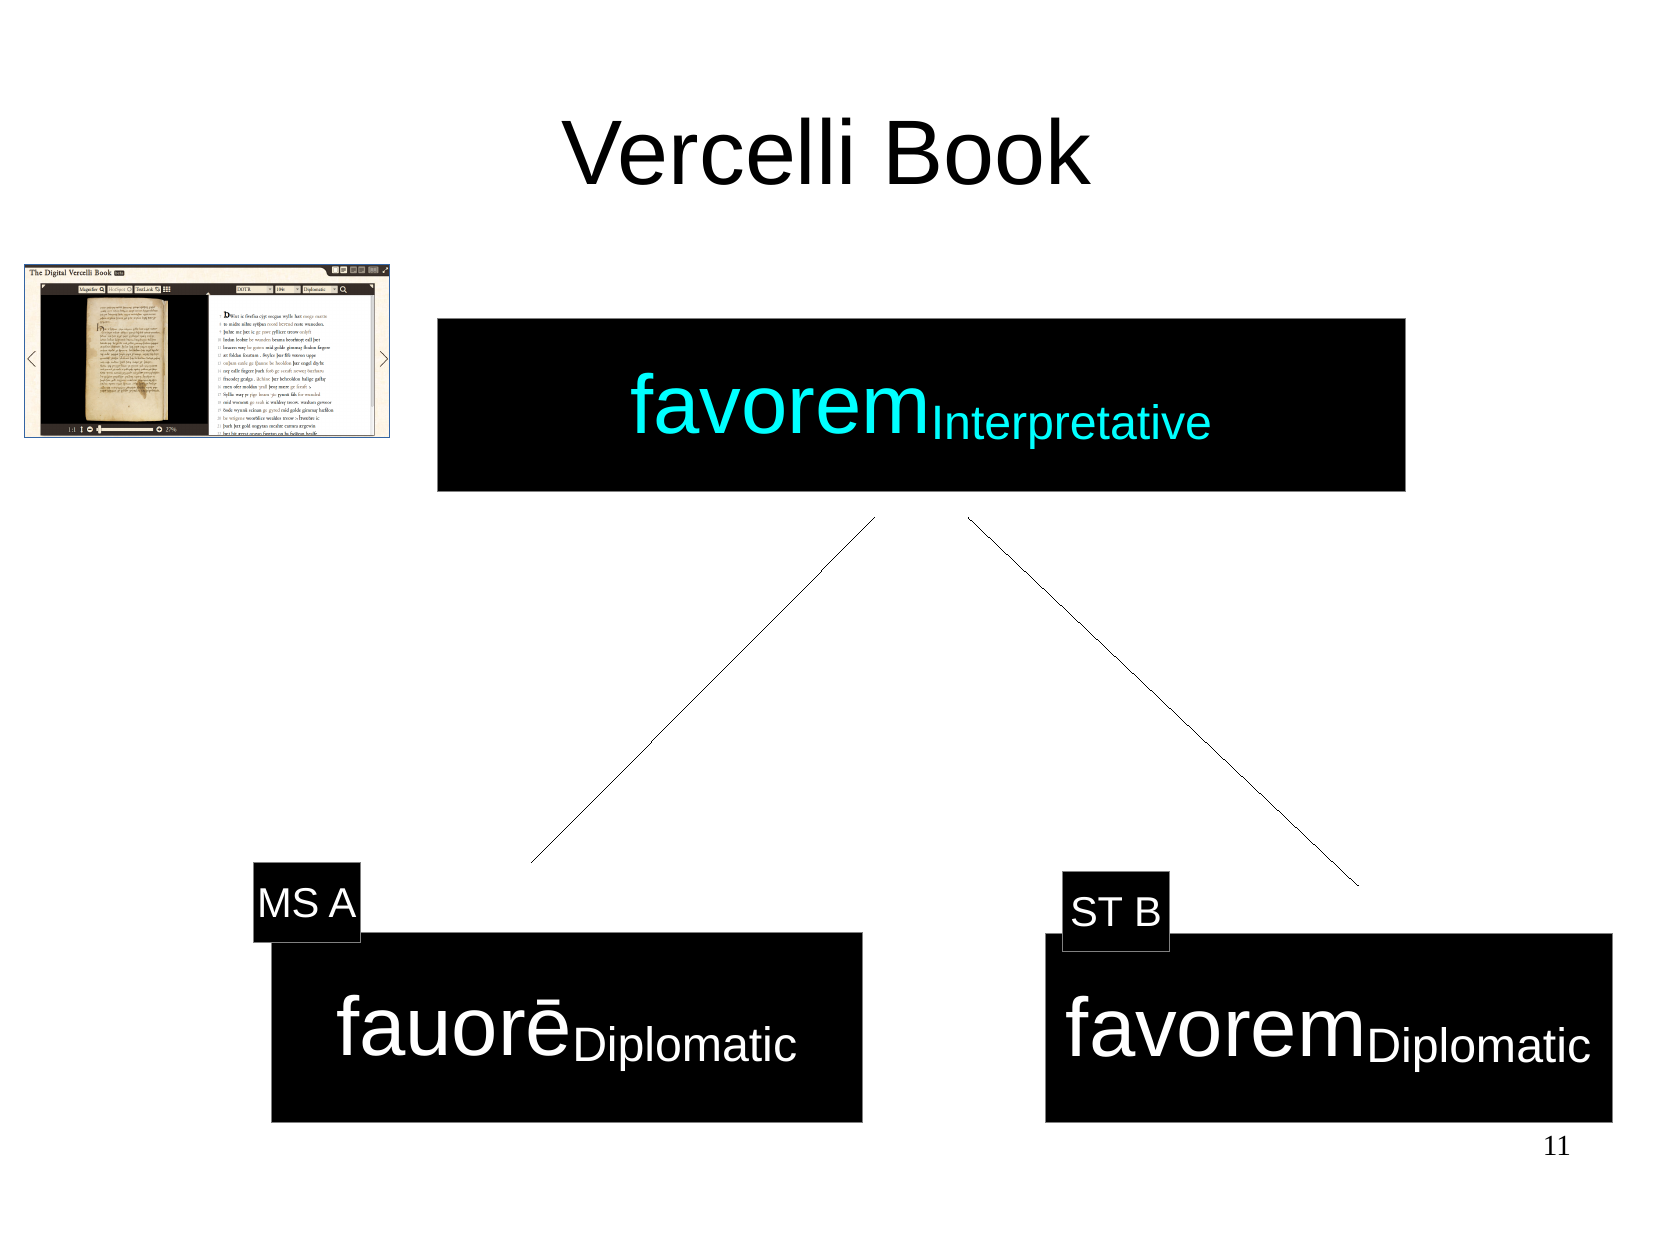

# Vercelli Book
favoremInterpretative
MS A
ST B
fauorēDiplomatic
favoremDiplomatic
11